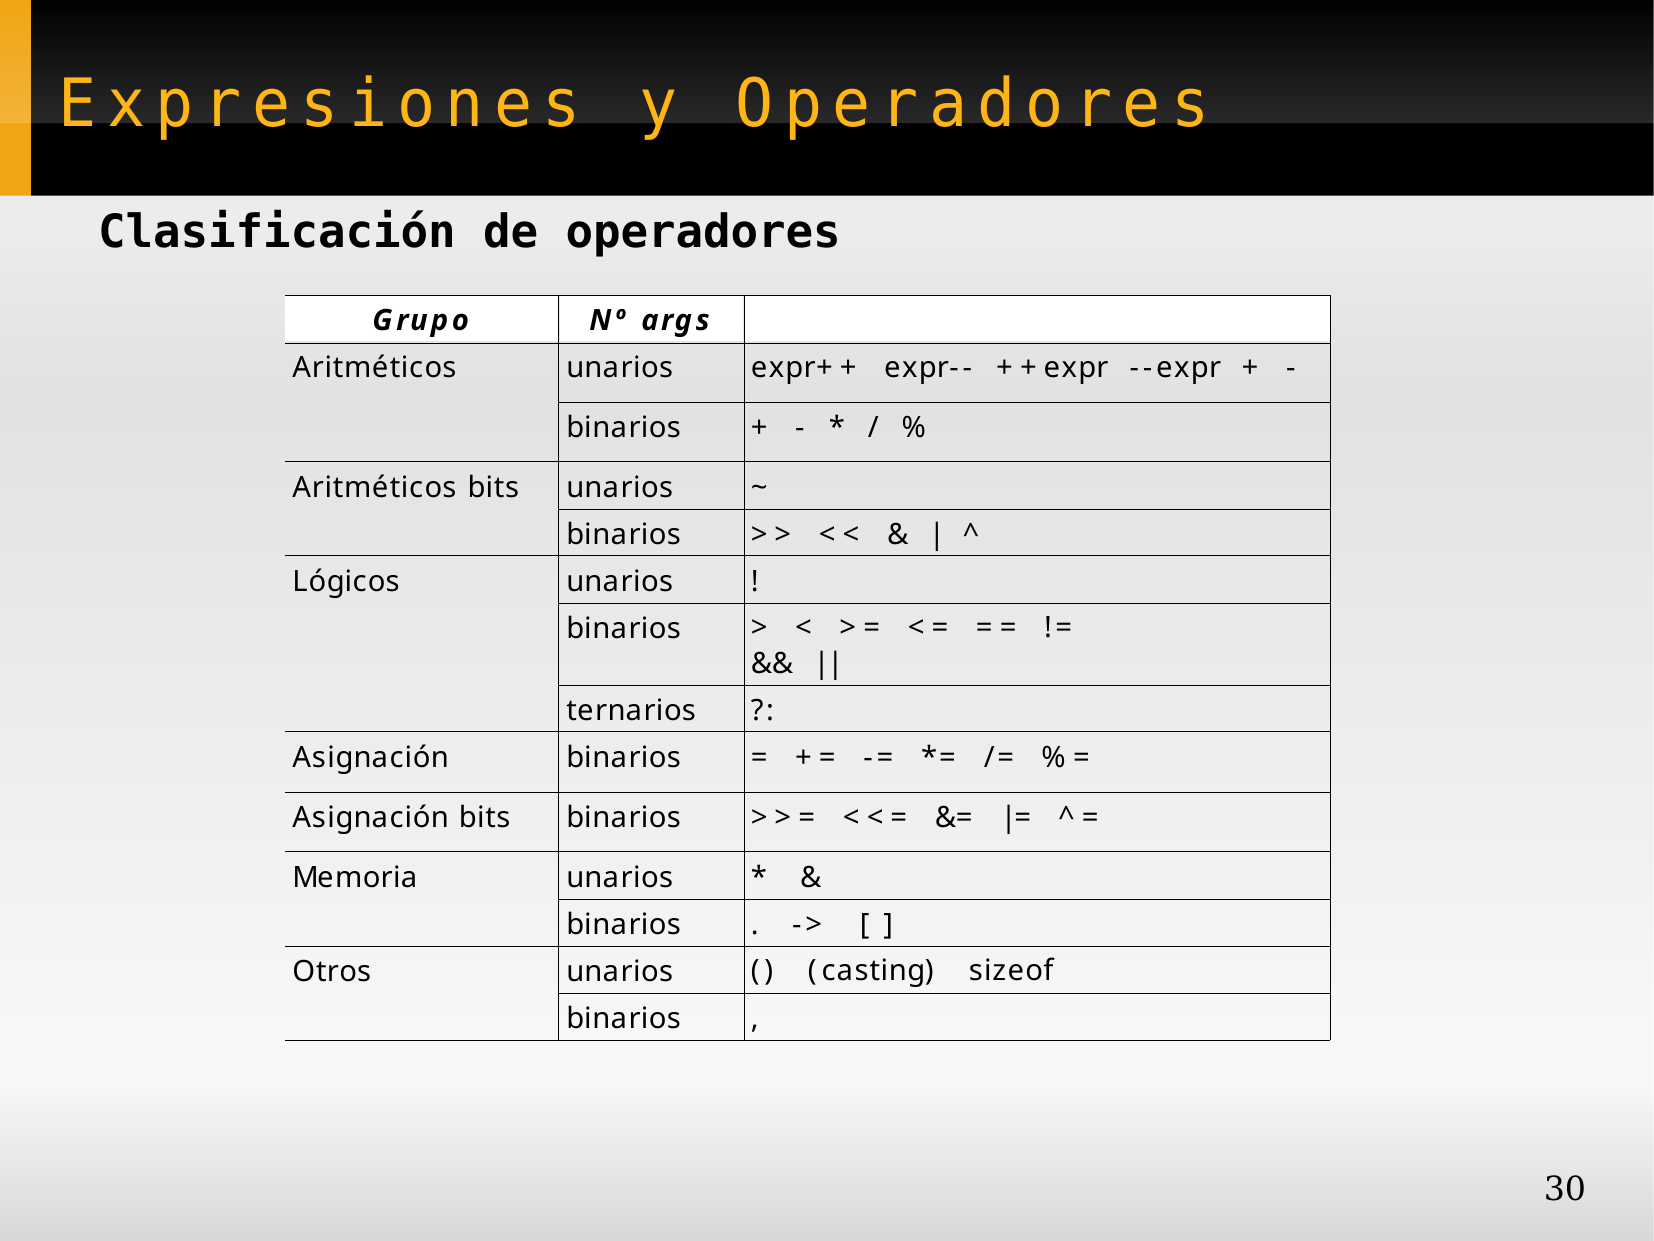

# Expresiones y Operadores
Clasificación de operadores
30